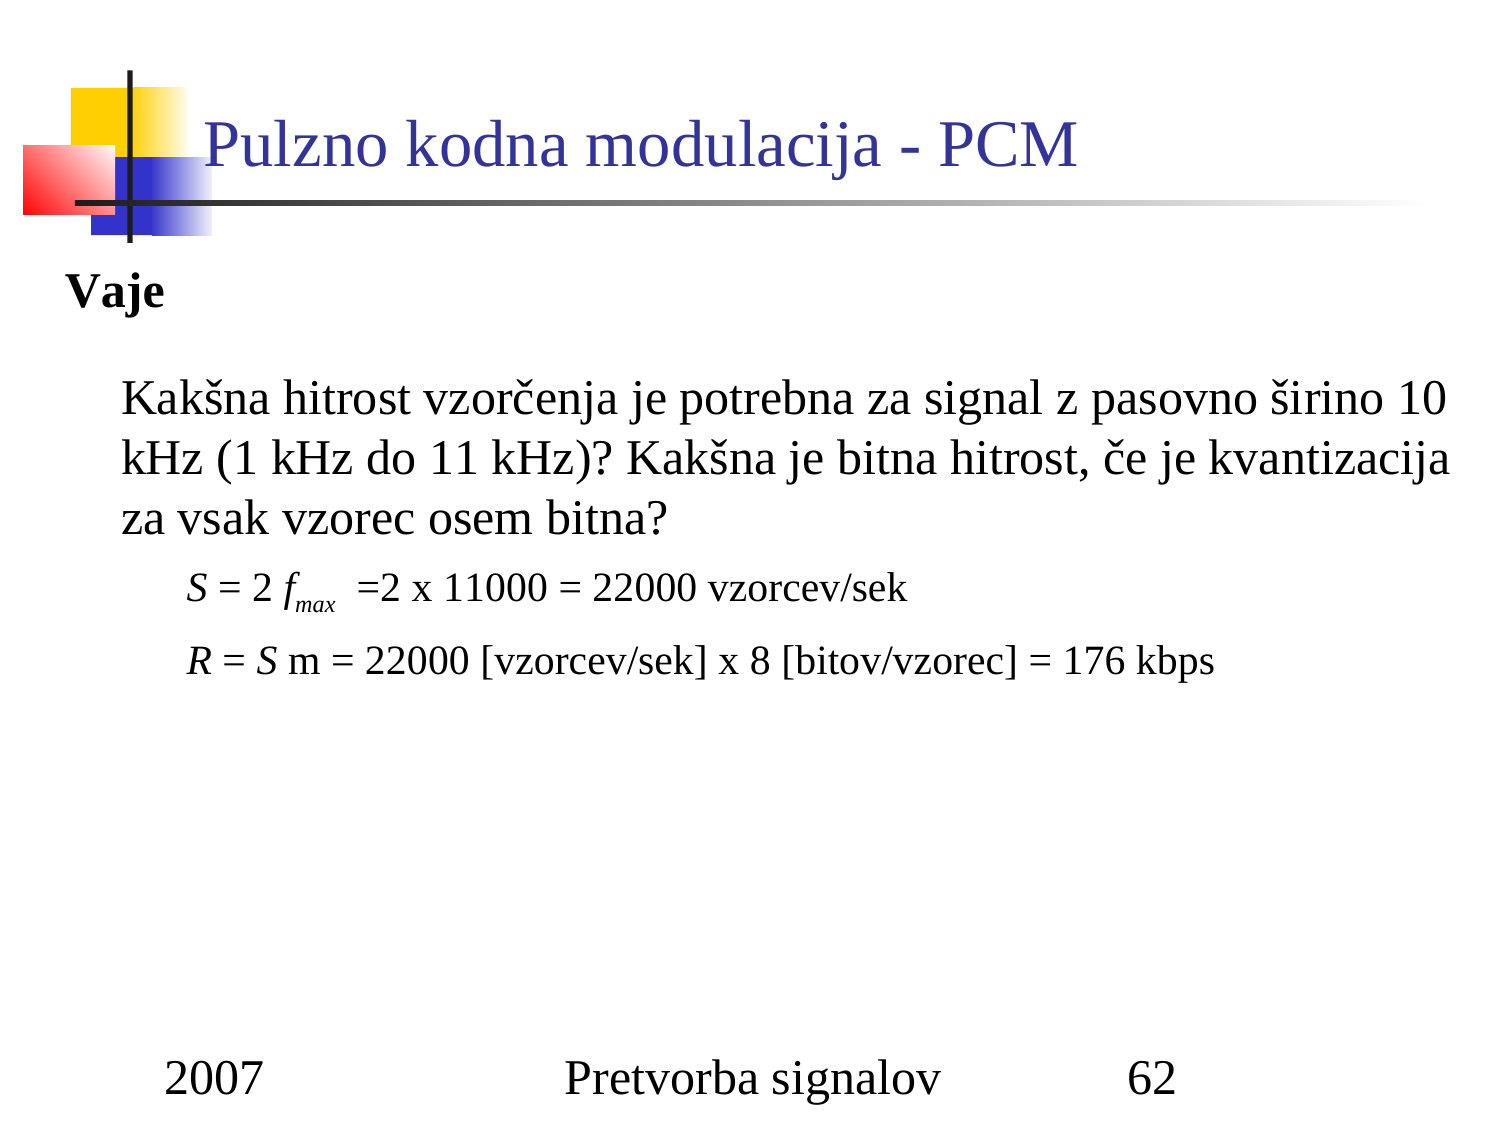

# Pulzno kodna modulacija - PCM
Vaje
	Kakšna hitrost vzorčenja je potrebna za signal z pasovno širino 10 kHz (1 kHz do 11 kHz)? Kakšna je bitna hitrost, če je kvantizacija za vsak vzorec osem bitna?
	S = 2 fmax =2 x 11000 = 22000 vzorcev/sek
	R = S m = 22000 [vzorcev/sek] x 8 [bitov/vzorec] = 176 kbps
2007
Pretvorba signalov
62